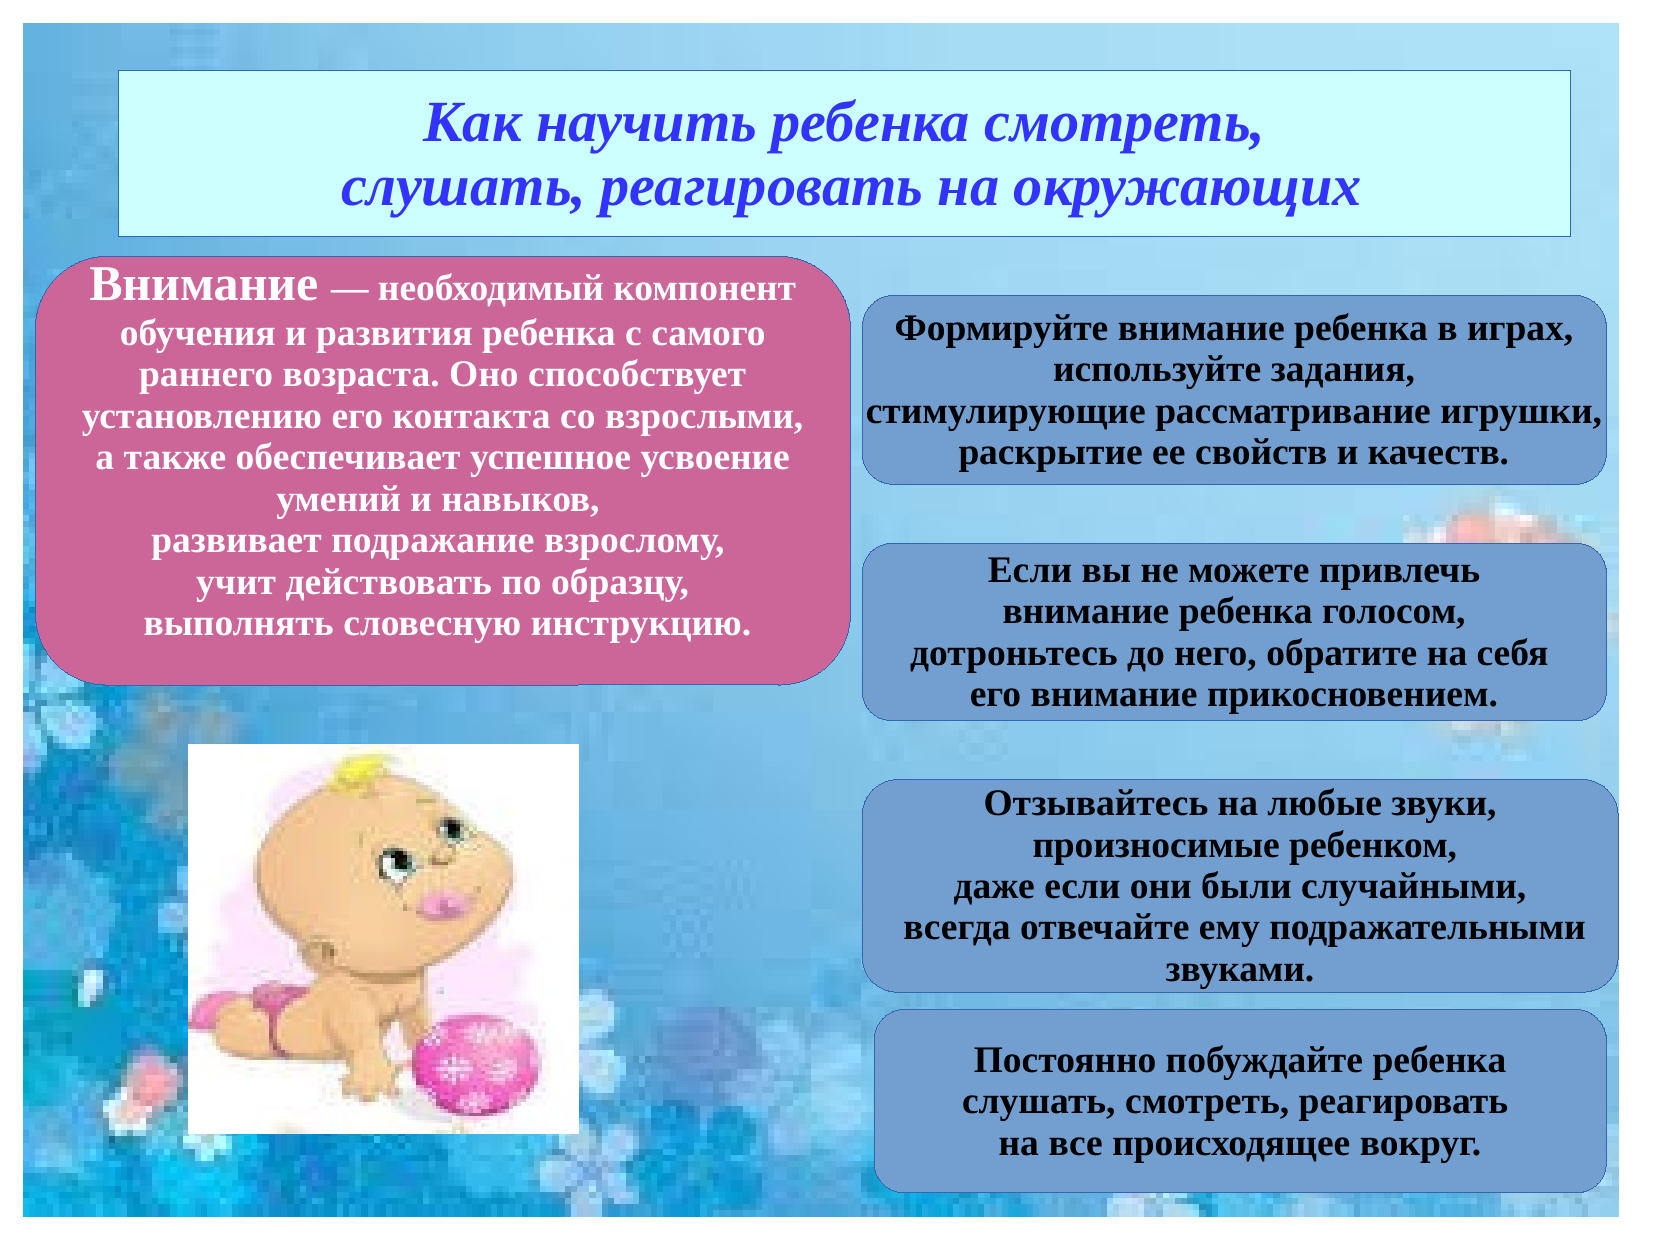

#
Как научить ребенка смотреть,
 слушать, реагировать на окружающих
Внимание — необходимый компонент
обучения и развития ребенка с самого
раннего возраста. Оно способствует
установлению его контакта со взрослыми,
а также обеспечивает успешное усвоение
умений и навыков,
развивает подражание взрослому,
учит действовать по образцу,
 выполнять словесную инструкцию.
Формируйте внимание ребенка в играх,
используйте задания,
стимулирующие рассматривание игрушки,
раскрытие ее свойств и качеств.
Если вы не можете привлечь
 внимание ребенка голосом,
дотроньтесь до него, обратите на себя
его внимание прикосновением.
Отзывайтесь на любые звуки,
 произносимые ребенком,
даже если они были случайными,
 всегда отвечайте ему подражательными
звуками.
Постоянно побуждайте ребенка
слушать, смотреть, реагировать
на все происходящее вокруг.